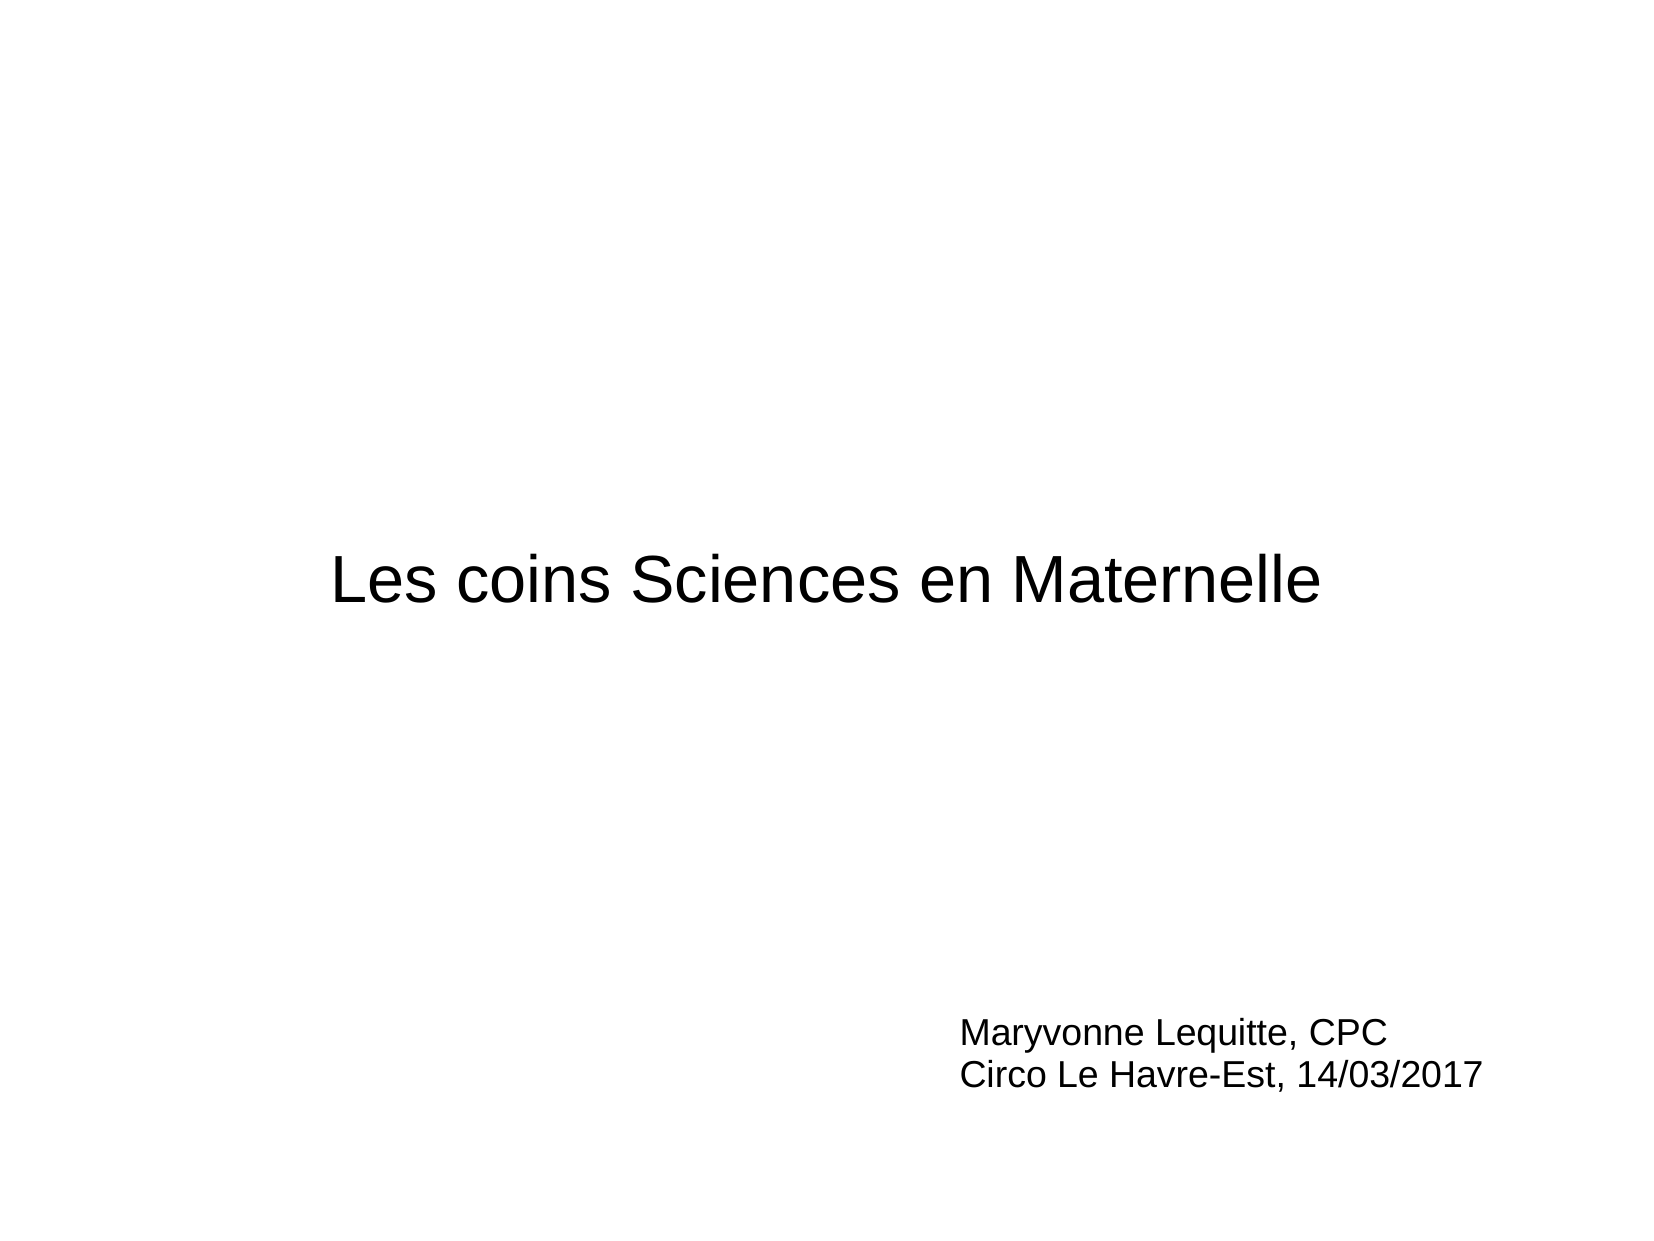

# Les coins Sciences en Maternelle
Maryvonne Lequitte, CPC
Circo Le Havre-Est, 14/03/2017